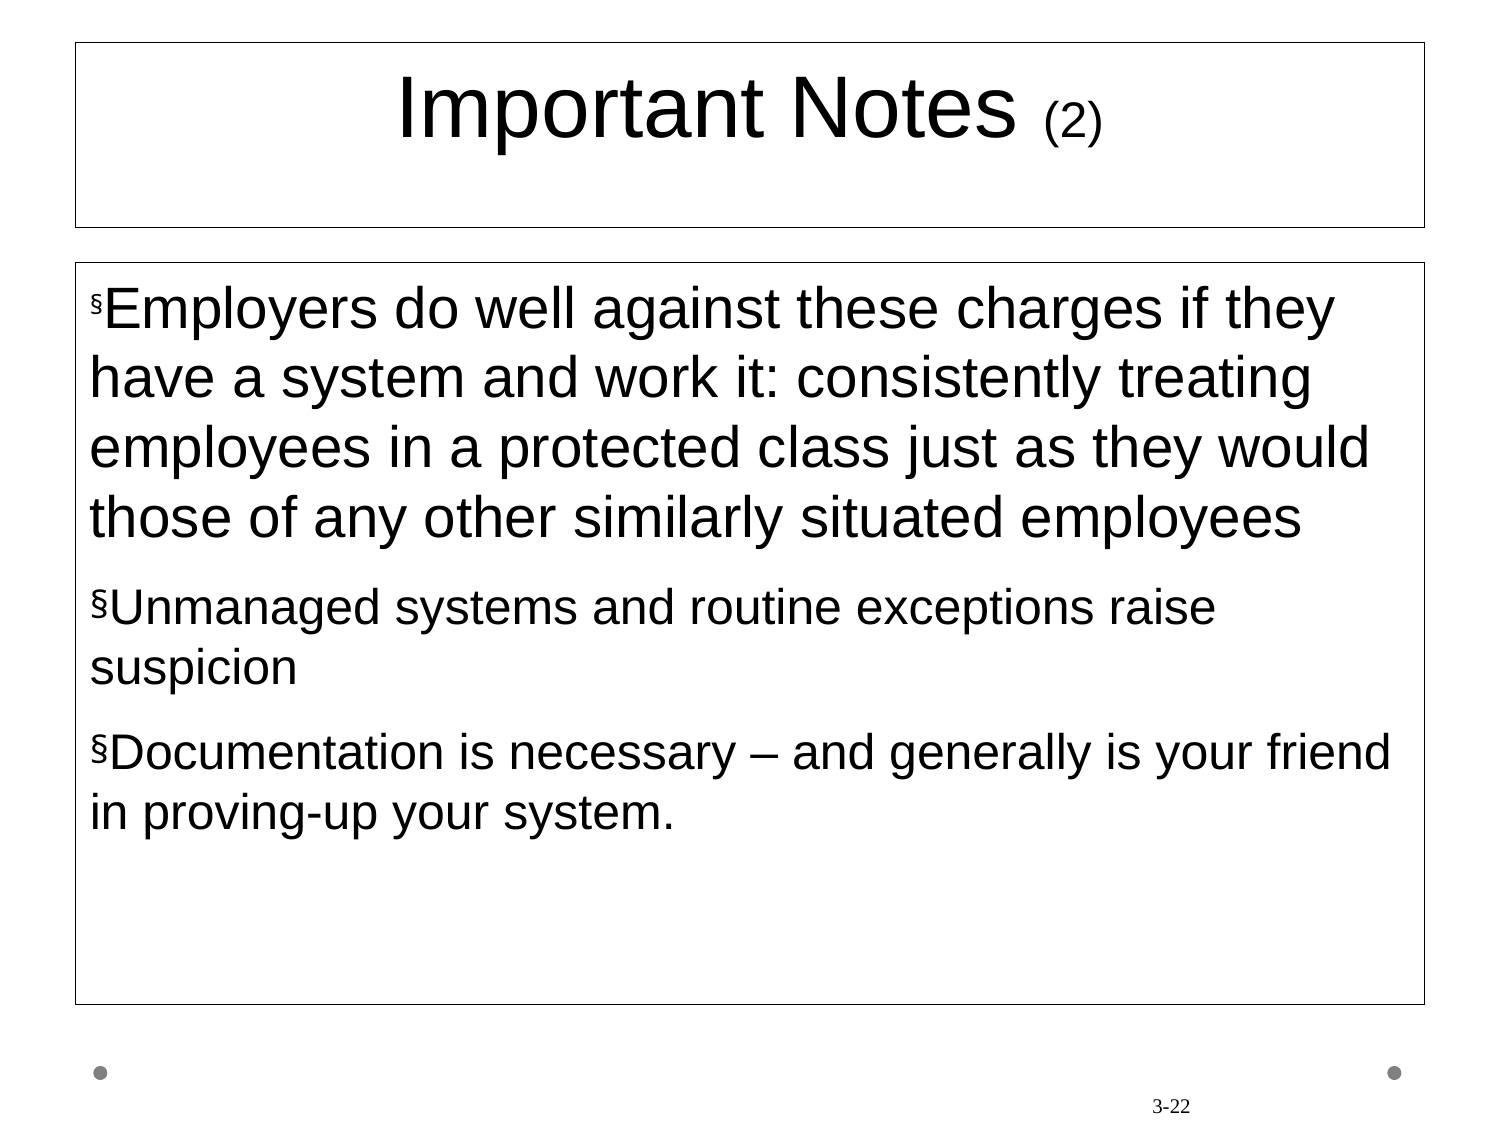

# Important Notes (2)
Employers do well against these charges if they have a system and work it: consistently treating employees in a protected class just as they would those of any other similarly situated employees
Unmanaged systems and routine exceptions raise suspicion
Documentation is necessary – and generally is your friend in proving-up your system.